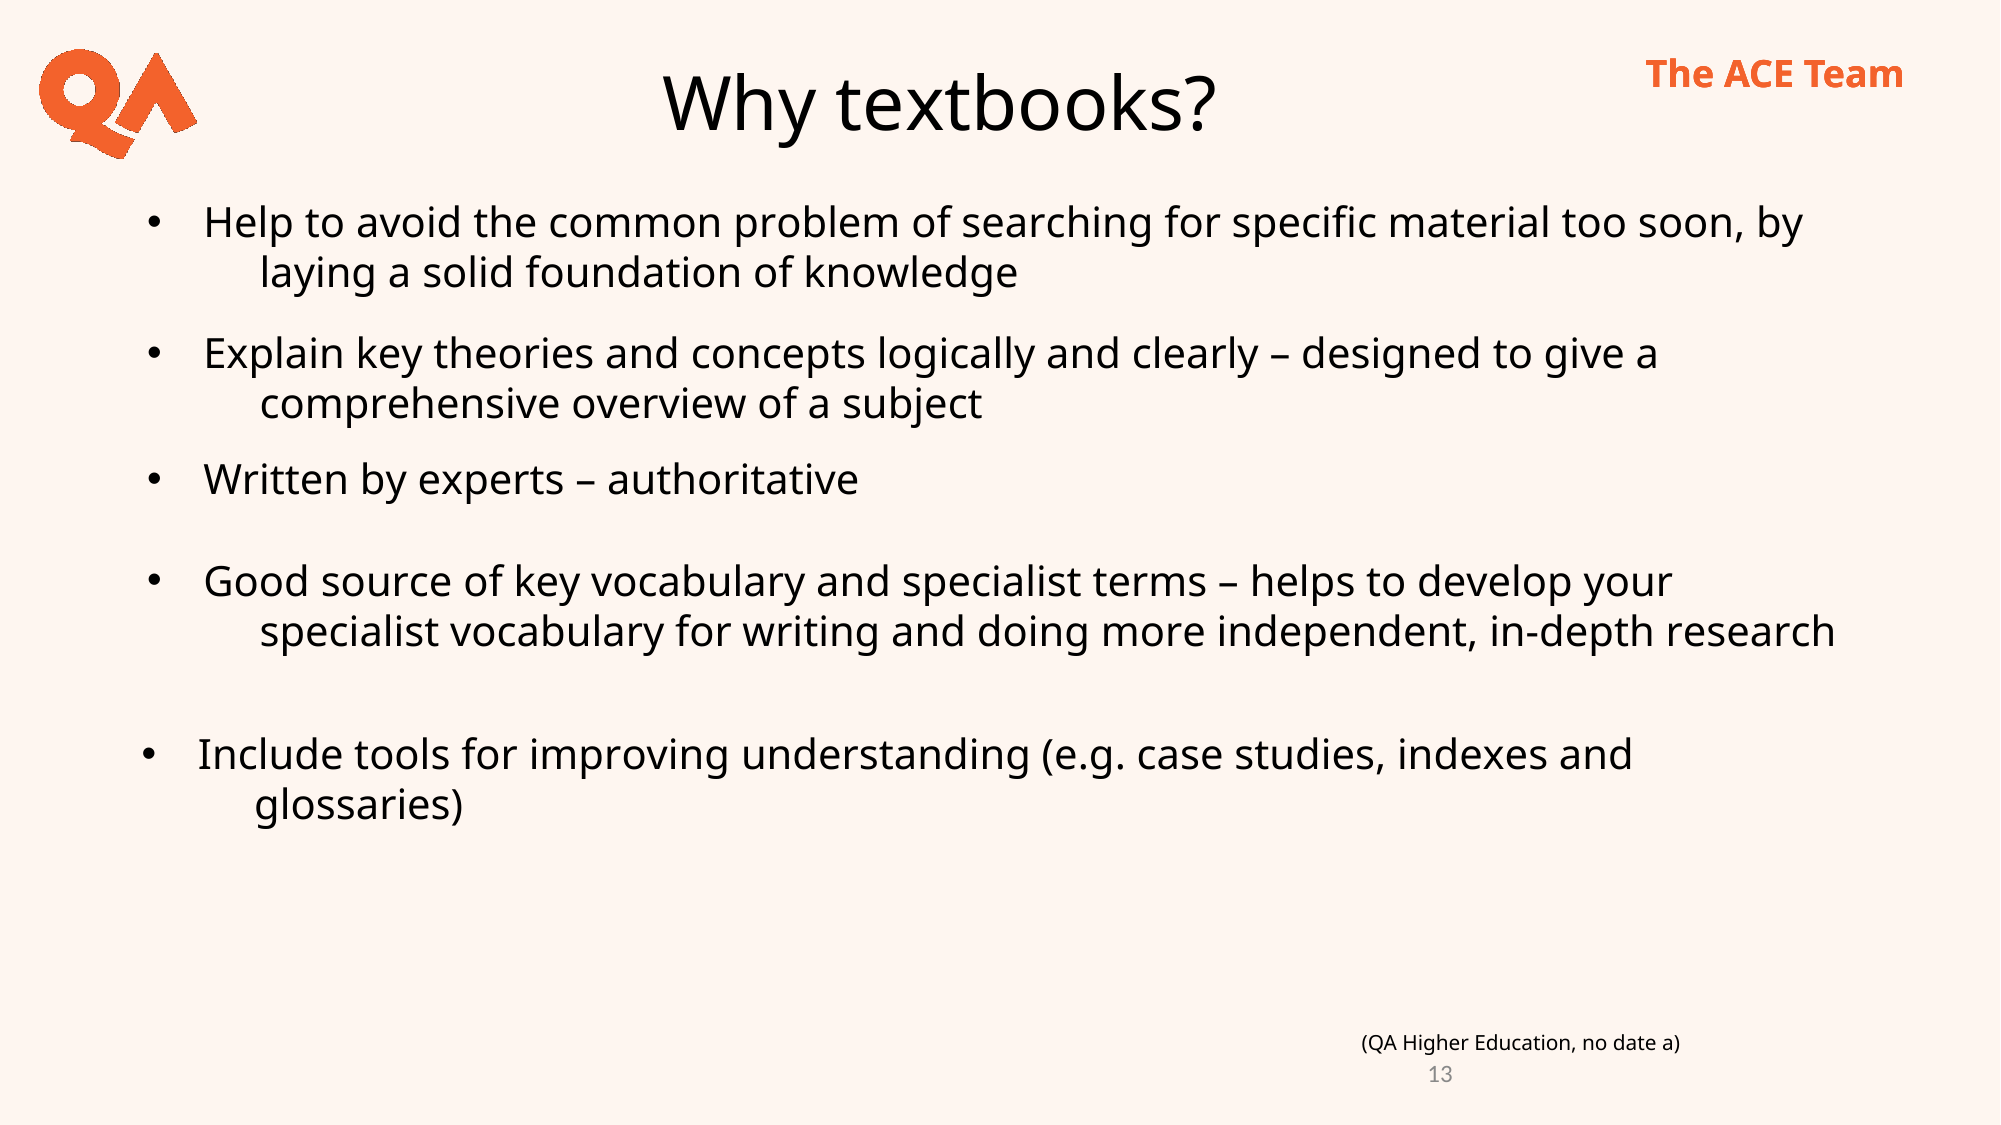

Why textbooks?
The ACE Team
Help to avoid the common problem of searching for specific material too soon, by laying a solid foundation of knowledge
Explain key theories and concepts logically and clearly – designed to give a comprehensive overview of a subject
Written by experts – authoritative
Good source of key vocabulary and specialist terms – helps to develop your specialist vocabulary for writing and doing more independent, in-depth research
Include tools for improving understanding (e.g. case studies, indexes and glossaries)
(QA Higher Education, no date a)